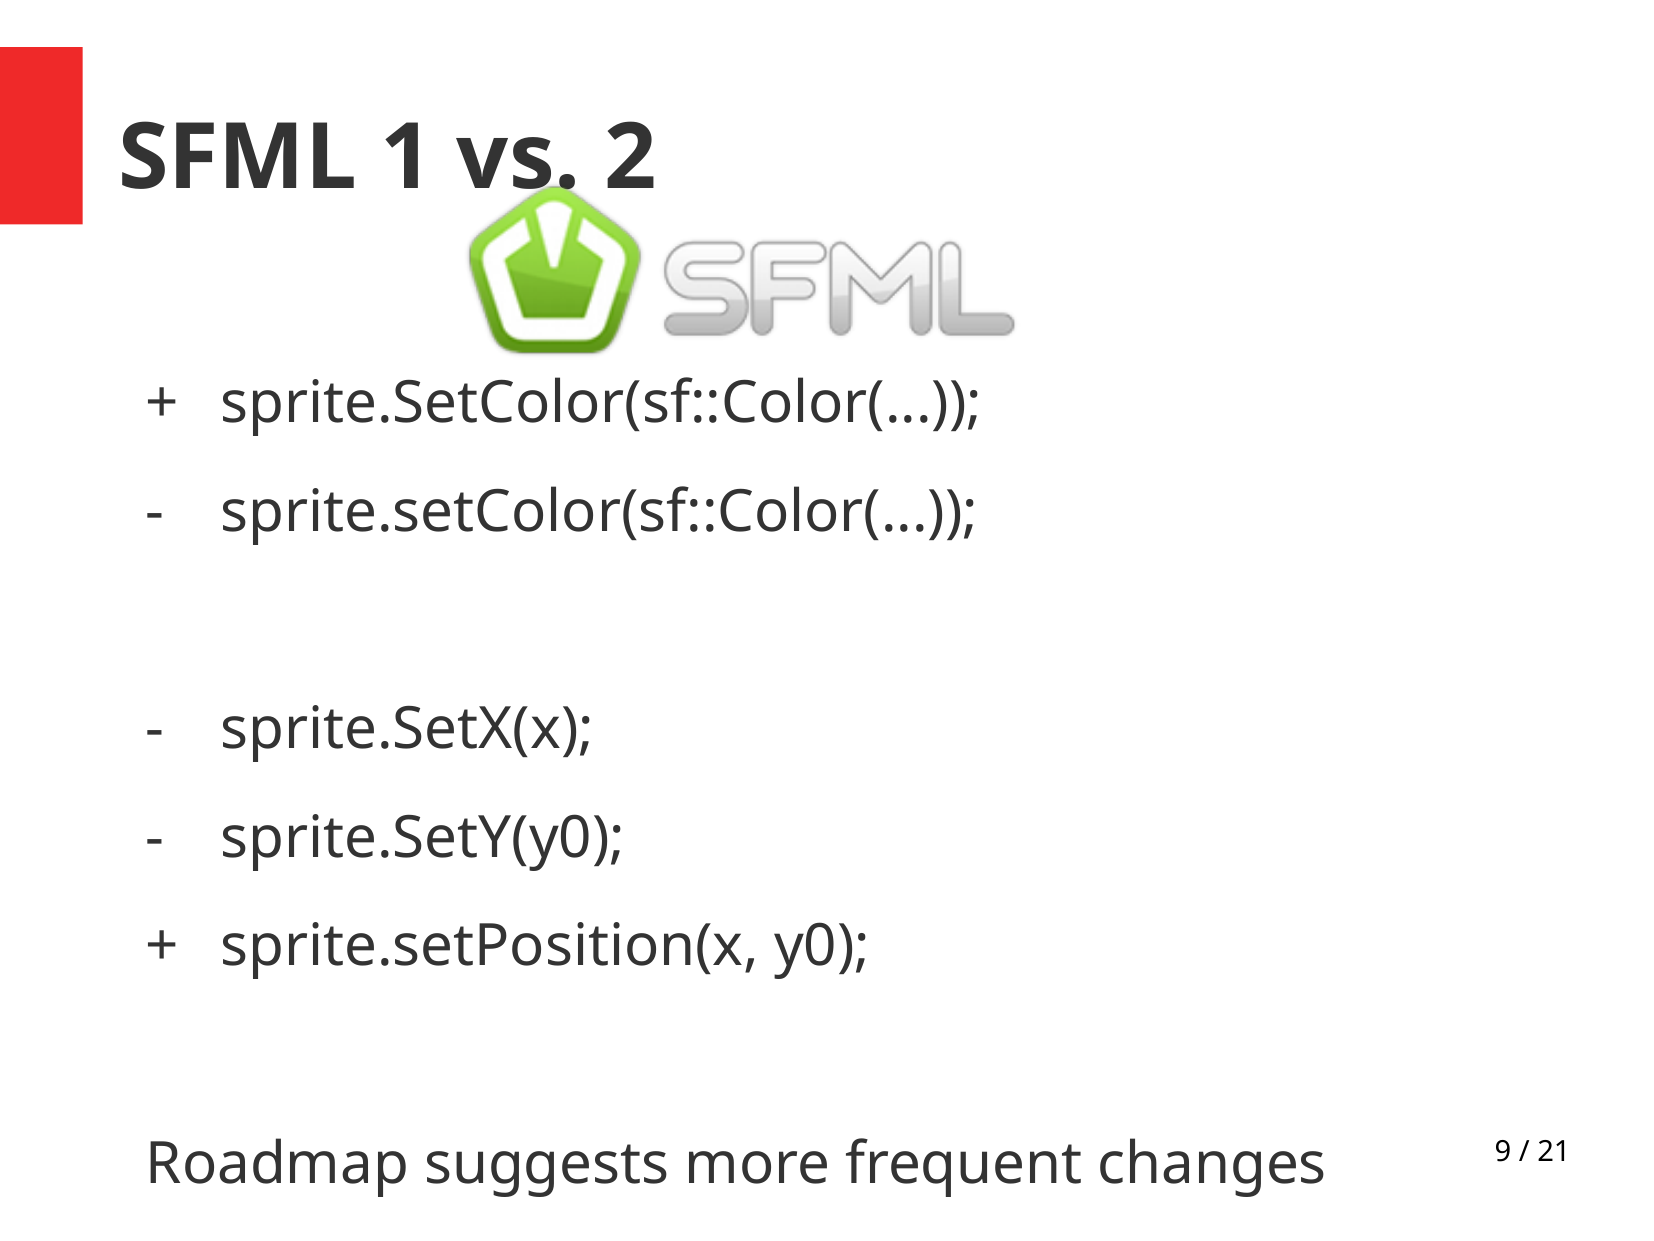

# SFML 1 vs. 2
+	sprite.SetColor(sf::Color(...));
-	sprite.setColor(sf::Color(...));
-	sprite.SetX(x);
-	sprite.SetY(y0);
+	sprite.setPosition(x, y0);
Roadmap suggests more frequent changes
9